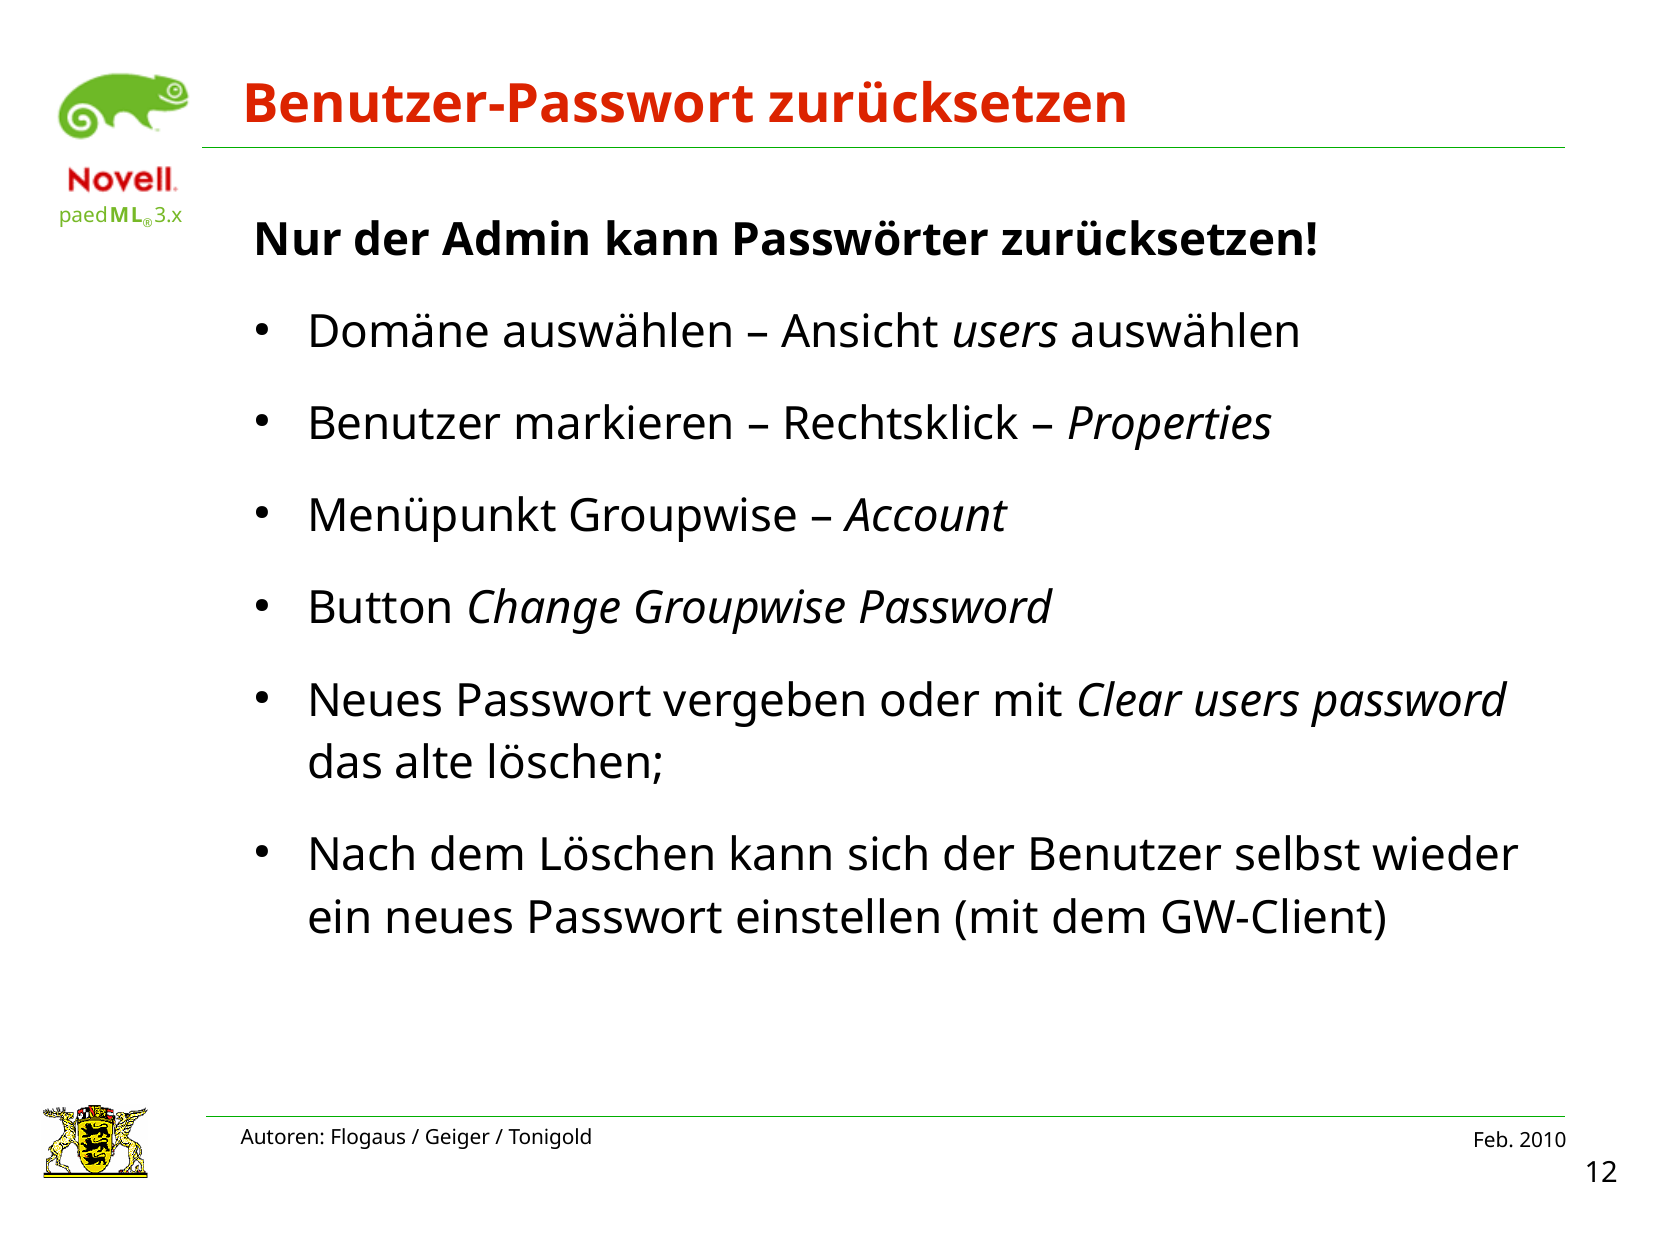

# Benutzer-Passwort zurücksetzen
Nur der Admin kann Passwörter zurücksetzen!
Domäne auswählen – Ansicht users auswählen
Benutzer markieren – Rechtsklick – Properties
Menüpunkt Groupwise – Account
Button Change Groupwise Password
Neues Passwort vergeben oder mit Clear users password
das alte löschen;
Nach dem Löschen kann sich der Benutzer selbst wieder ein neues Passwort einstellen (mit dem GW-Client)
Autoren: Flogaus / Geiger / Tonigold
Feb. 2010
12